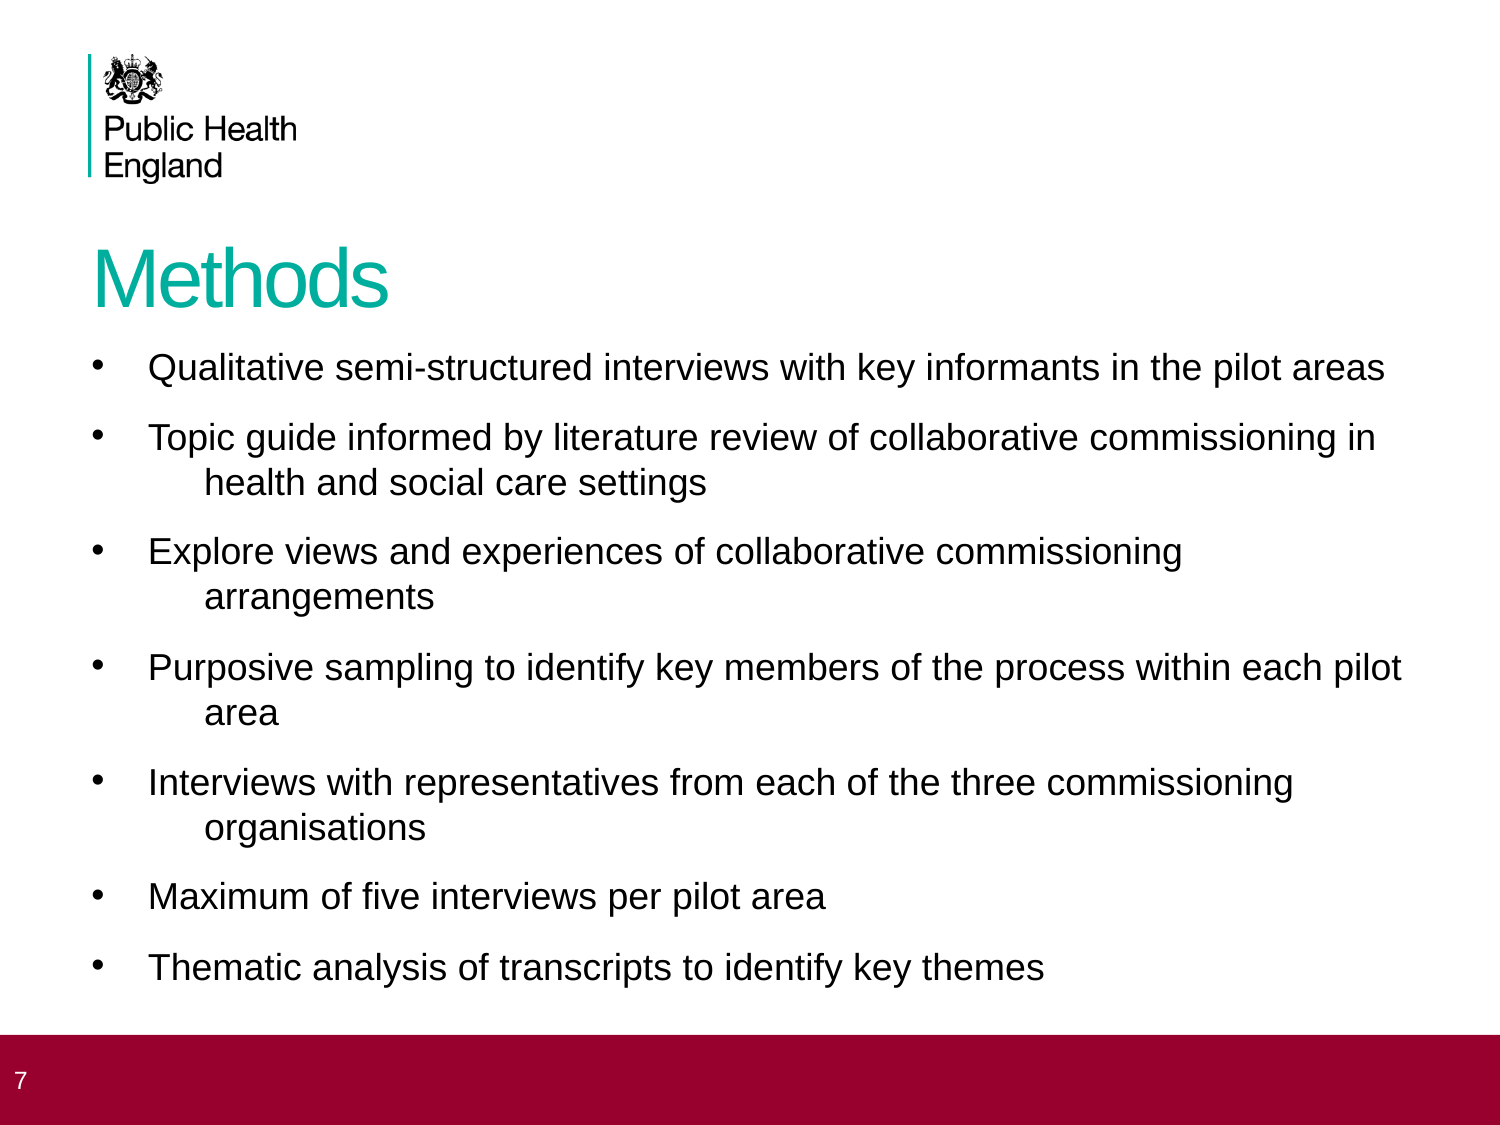

# Methods
Qualitative semi-structured interviews with key informants in the pilot areas
Topic guide informed by literature review of collaborative commissioning in health and social care settings
Explore views and experiences of collaborative commissioning arrangements
Purposive sampling to identify key members of the process within each pilot area
Interviews with representatives from each of the three commissioning organisations
Maximum of five interviews per pilot area
Thematic analysis of transcripts to identify key themes